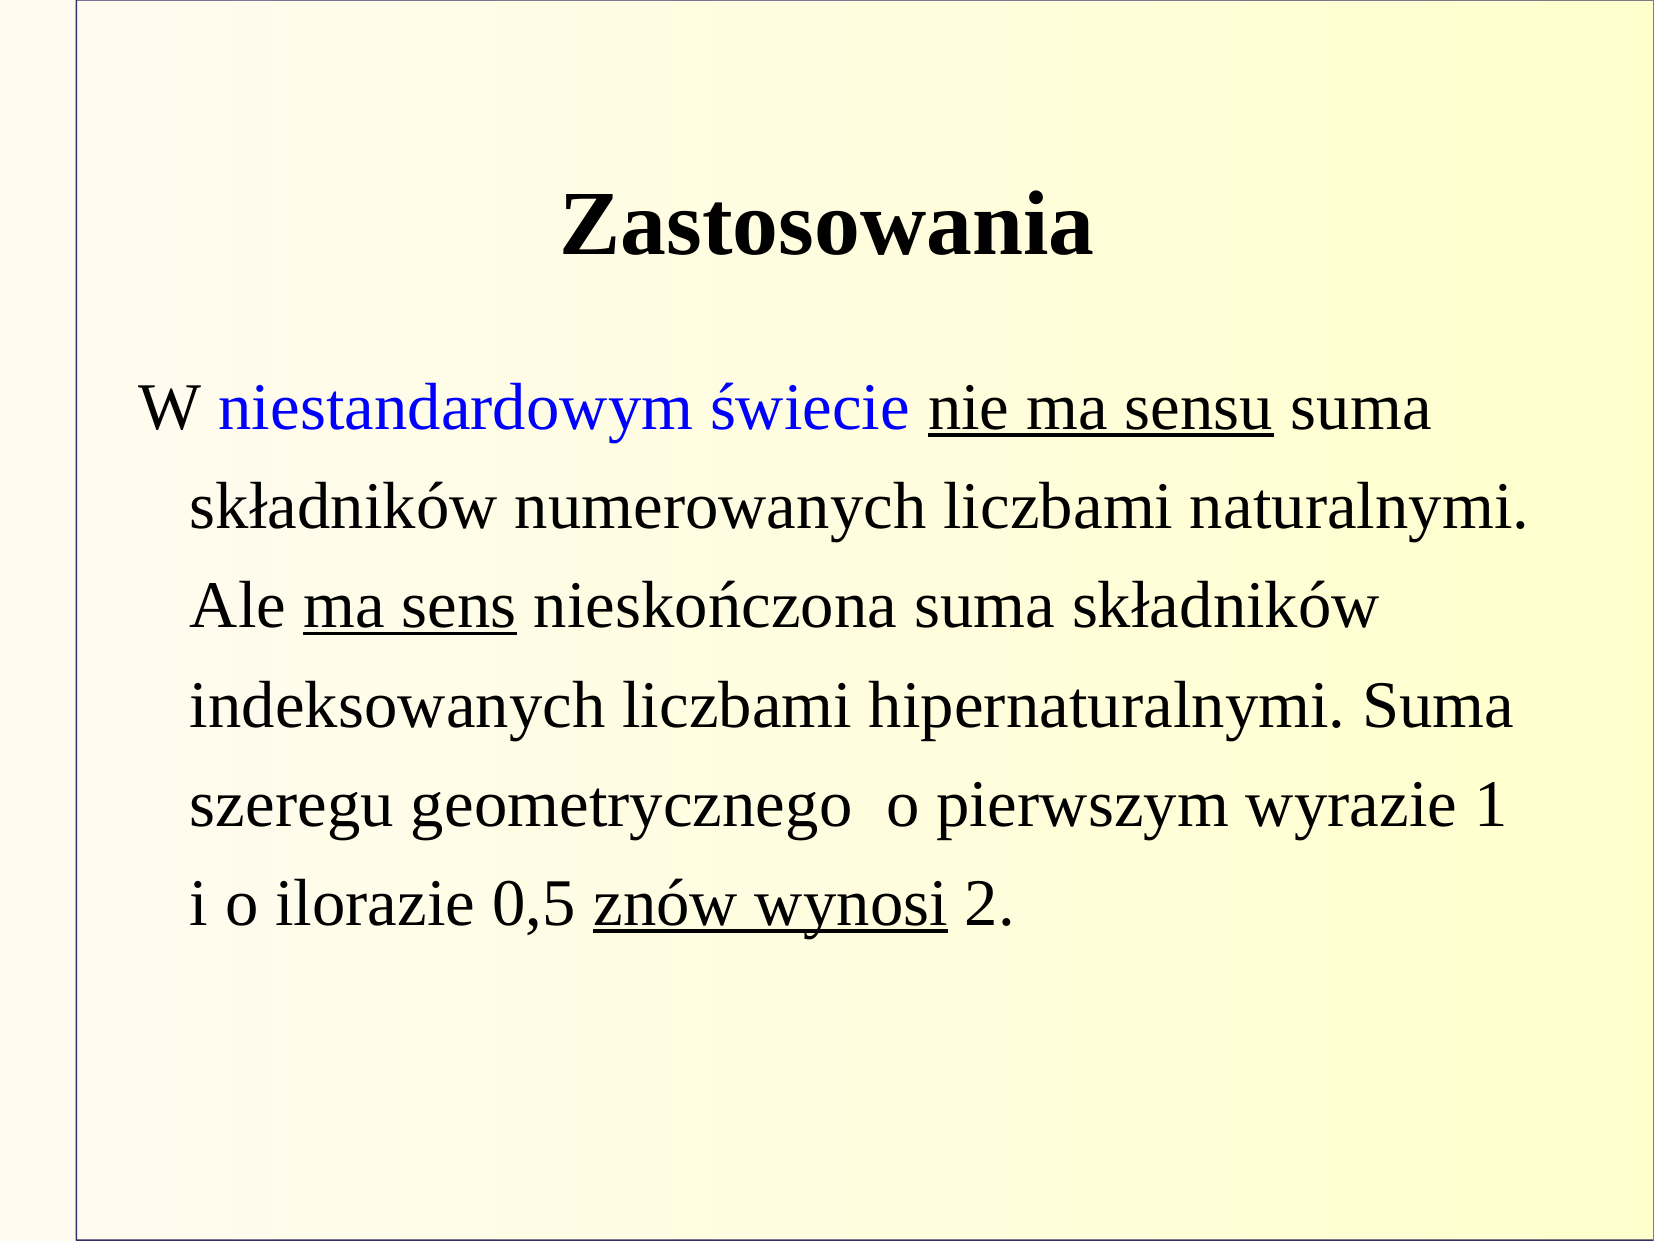

# Zastosowania
W niestandardowym świecie nie ma sensu suma składników numerowanych liczbami naturalnymi. Ale ma sens nieskończona suma składników indeksowanych liczbami hipernaturalnymi. Suma szeregu geometrycznego o pierwszym wyrazie 1 i o ilorazie 0,5 znów wynosi 2.